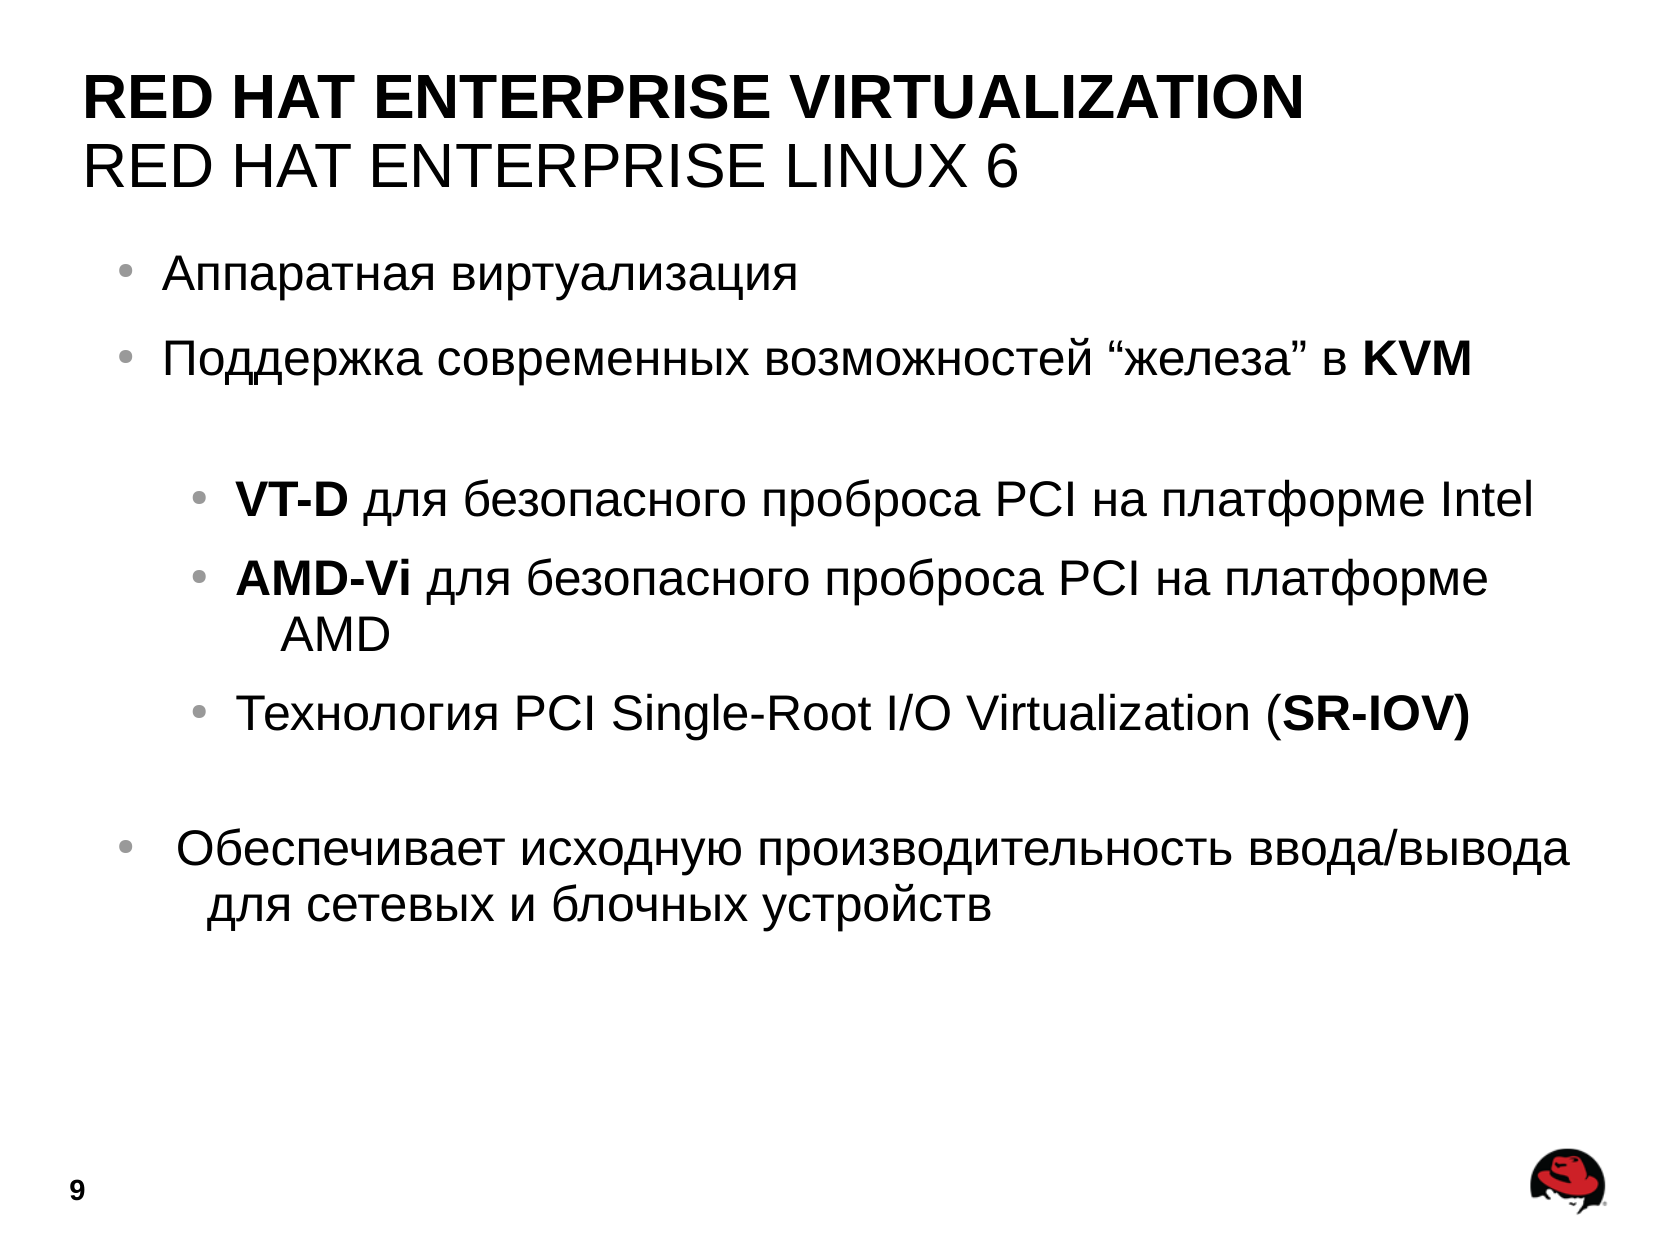

# RED HAT ENTERPRISE VIRTUALIZATION RED HAT ENTERPRISE LINUX 6
Аппаратная виртуализация
Поддержка современных возможностей “железа” в KVM
VT-D для безопасного проброса PCI на платформе Intel
AMD-Vi для безопасного проброса PCI на платформе AMD
Технология PCI Single-Root I/O Virtualization (SR-IOV)
 Обеспечивает исходную производительность ввода/вывода для сетевых и блочных устройств